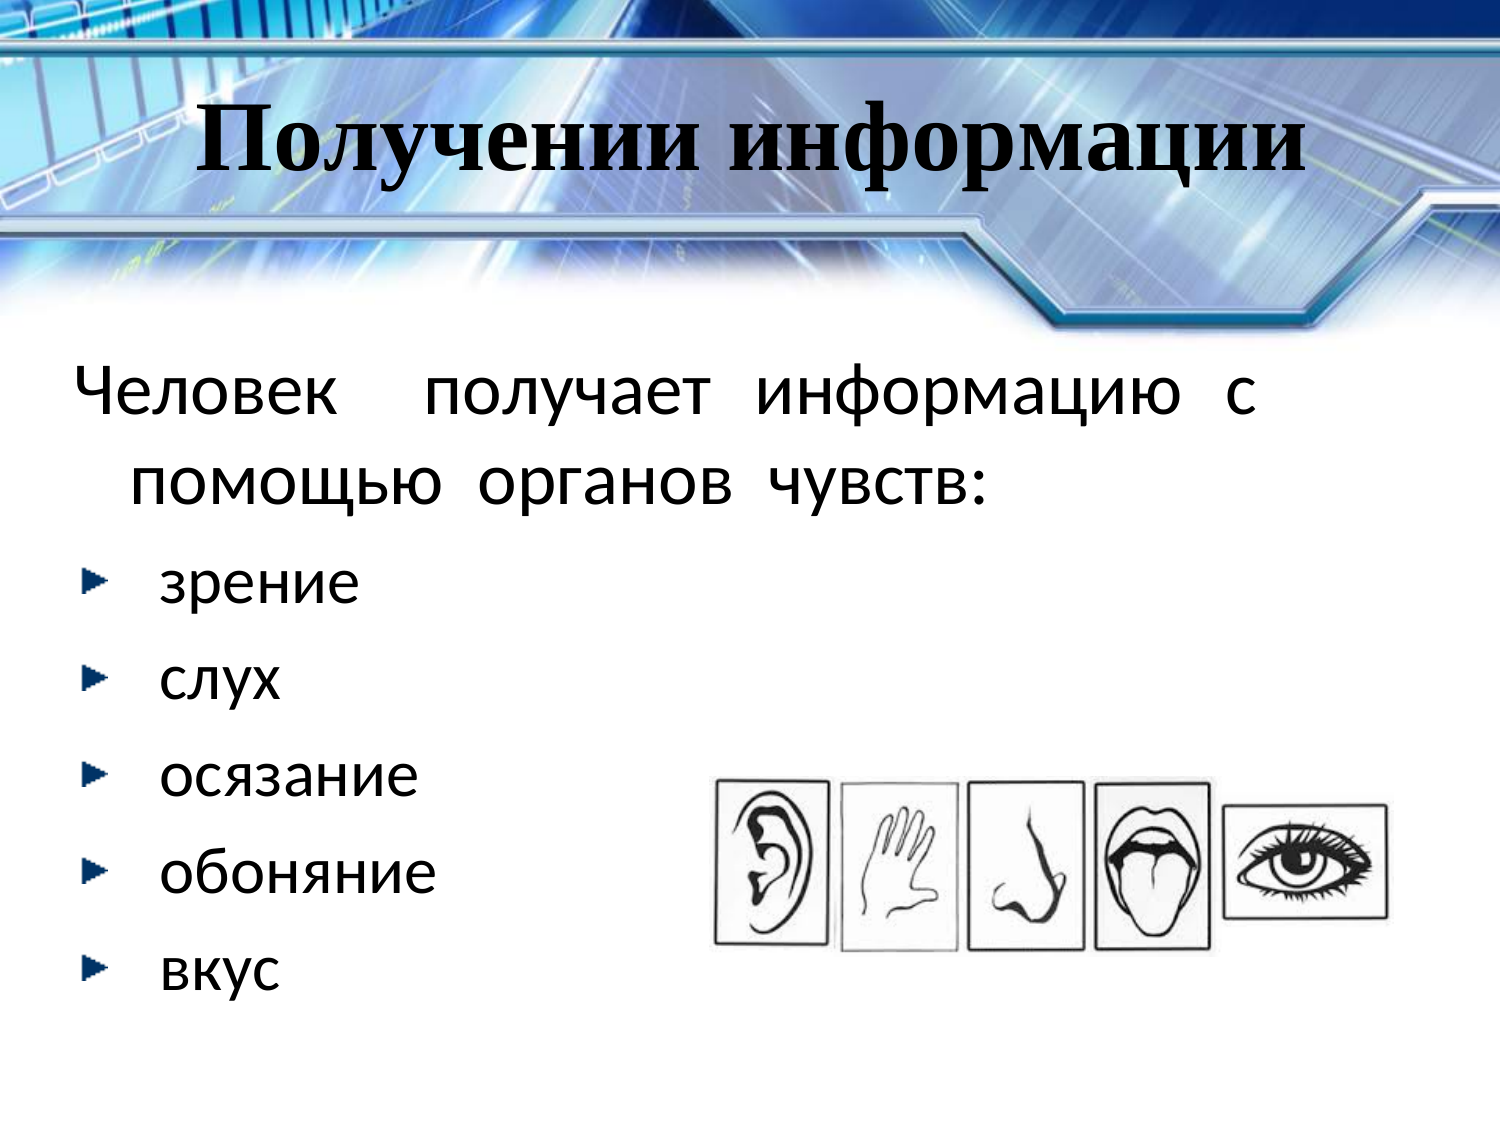

Получении информации
# Человек получает информацию с помощью органов чувств:
 зрение
 слух
 осязание
 обоняние
 вкус